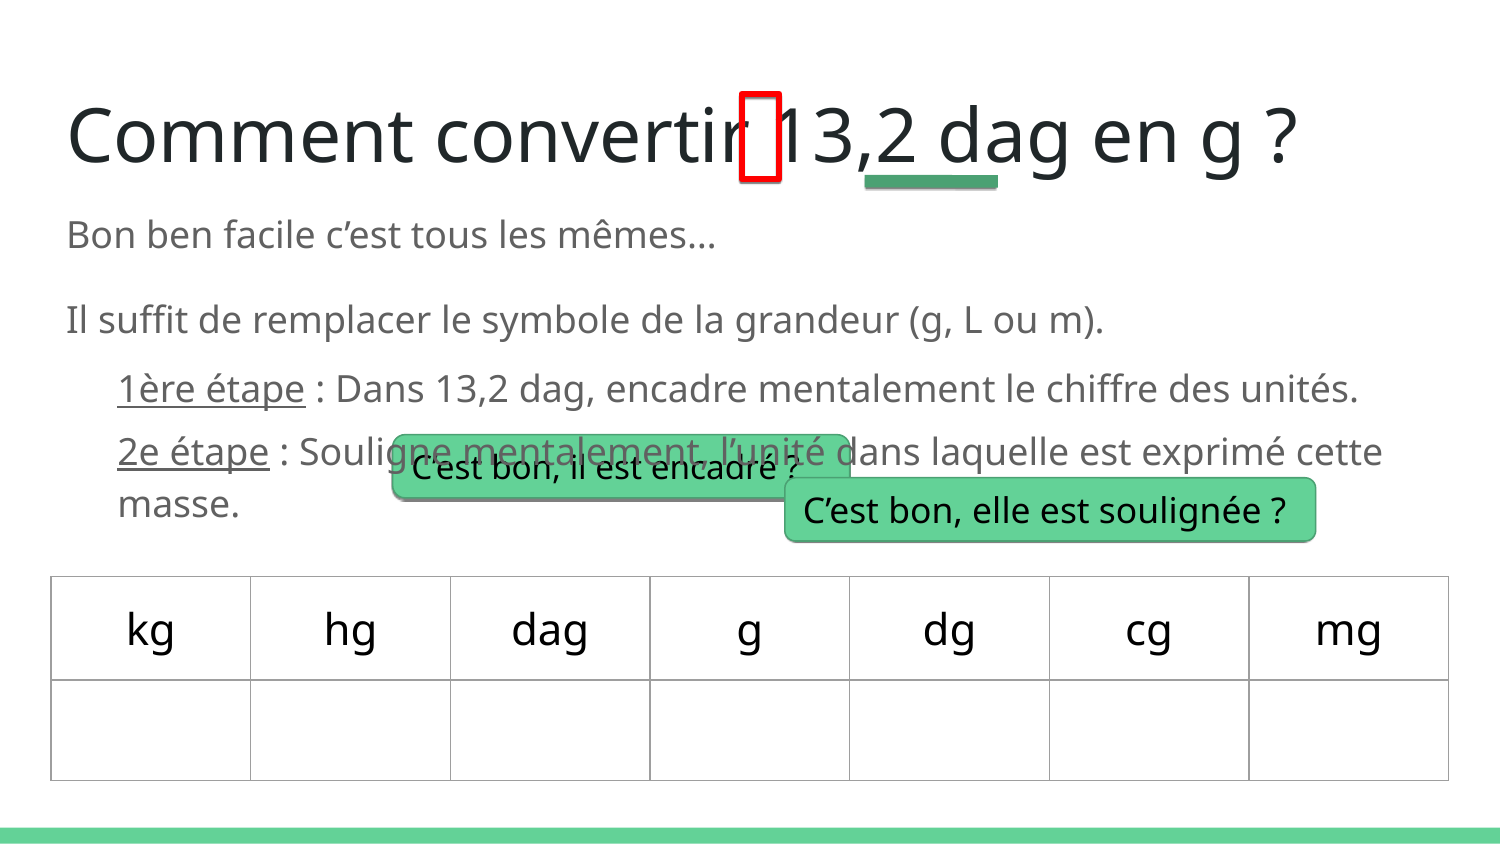

# Comment convertir 13,2 dag en g ?
Bon ben facile c’est tous les mêmes…
Il suffit de remplacer le symbole de la grandeur (g, L ou m).
1ère étape : Dans 13,2 dag, encadre mentalement le chiffre des unités.
2e étape : Souligne mentalement, l’unité dans laquelle est exprimé cette masse.
C’est bon, il est encadré ?
C’est bon, elle est soulignée ?
| kg | hg | dag | g | dg | cg | mg |
| --- | --- | --- | --- | --- | --- | --- |
| | | | | | | |